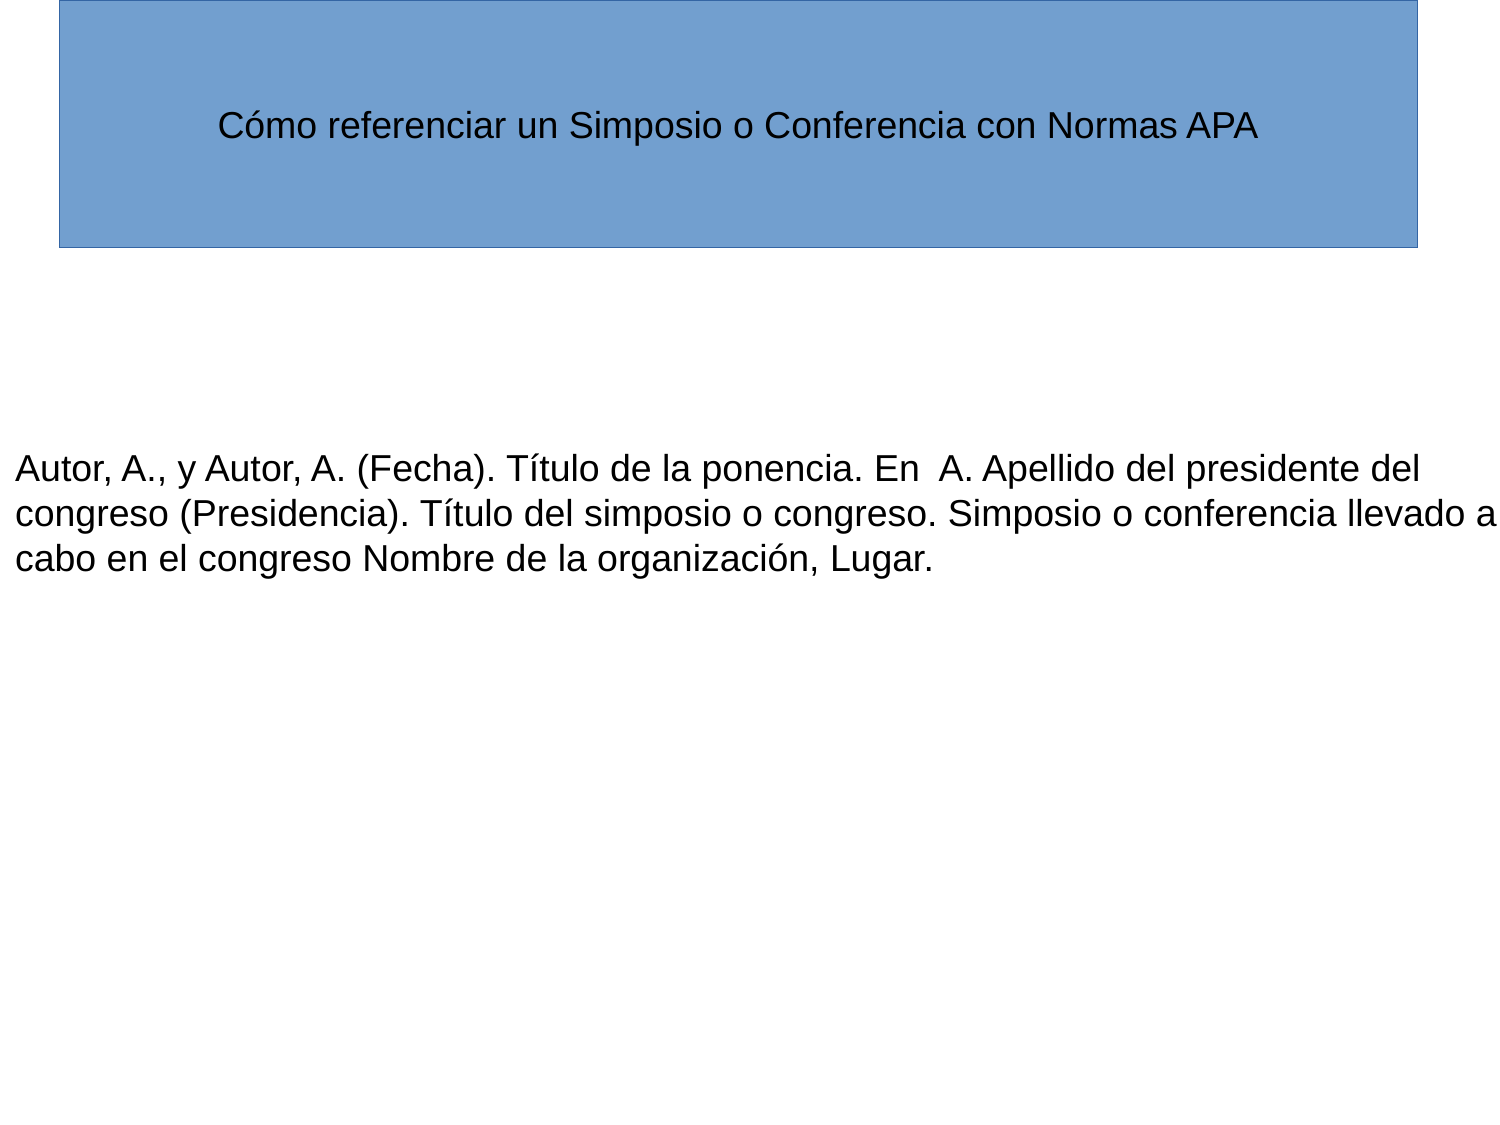

Cómo referenciar un Simposio o Conferencia con Normas APA
Autor, A., y Autor, A. (Fecha). Título de la ponencia. En A. Apellido del presidente del congreso (Presidencia). Título del simposio o congreso. Simposio o conferencia llevado a cabo en el congreso Nombre de la organización, Lugar.